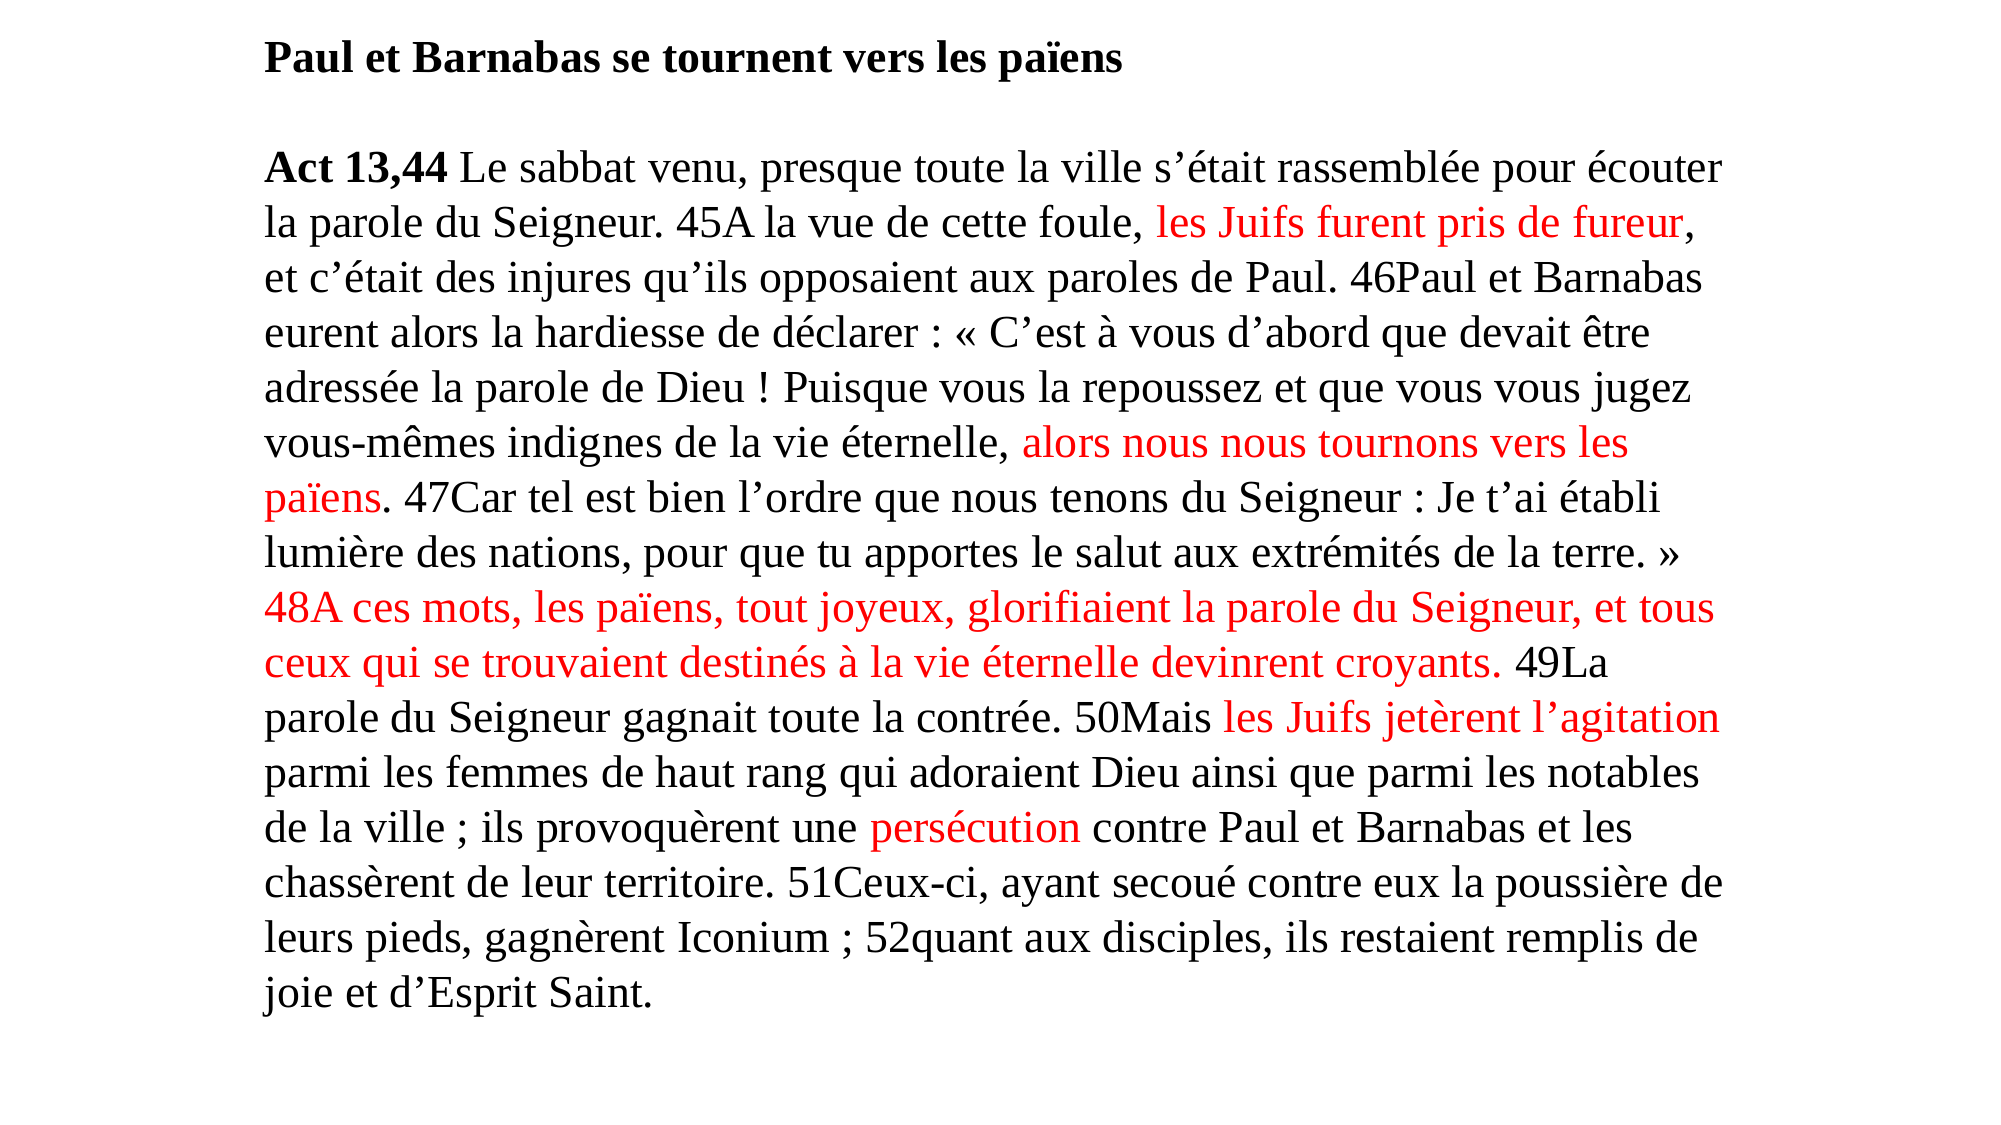

Paul et Barnabas se tournent vers les païens
Act 13,44 Le sabbat venu, presque toute la ville s’était rassemblée pour écouter la parole du Seigneur. 45A la vue de cette foule, les Juifs furent pris de fureur, et c’était des injures qu’ils opposaient aux paroles de Paul. 46Paul et Barnabas eurent alors la hardiesse de déclarer : « C’est à vous d’abord que devait être adressée la parole de Dieu ! Puisque vous la repoussez et que vous vous jugez vous-mêmes indignes de la vie éternelle, alors nous nous tournons vers les païens. 47Car tel est bien l’ordre que nous tenons du Seigneur : Je t’ai établi lumière des nations, pour que tu apportes le salut aux extrémités de la terre. » 48A ces mots, les païens, tout joyeux, glorifiaient la parole du Seigneur, et tous ceux qui se trouvaient destinés à la vie éternelle devinrent croyants. 49La parole du Seigneur gagnait toute la contrée. 50Mais les Juifs jetèrent l’agitation parmi les femmes de haut rang qui adoraient Dieu ainsi que parmi les notables de la ville ; ils provoquèrent une persécution contre Paul et Barnabas et les chassèrent de leur territoire. 51Ceux-ci, ayant secoué contre eux la poussière de leurs pieds, gagnèrent Iconium ; 52quant aux disciples, ils restaient remplis de joie et d’Esprit Saint.